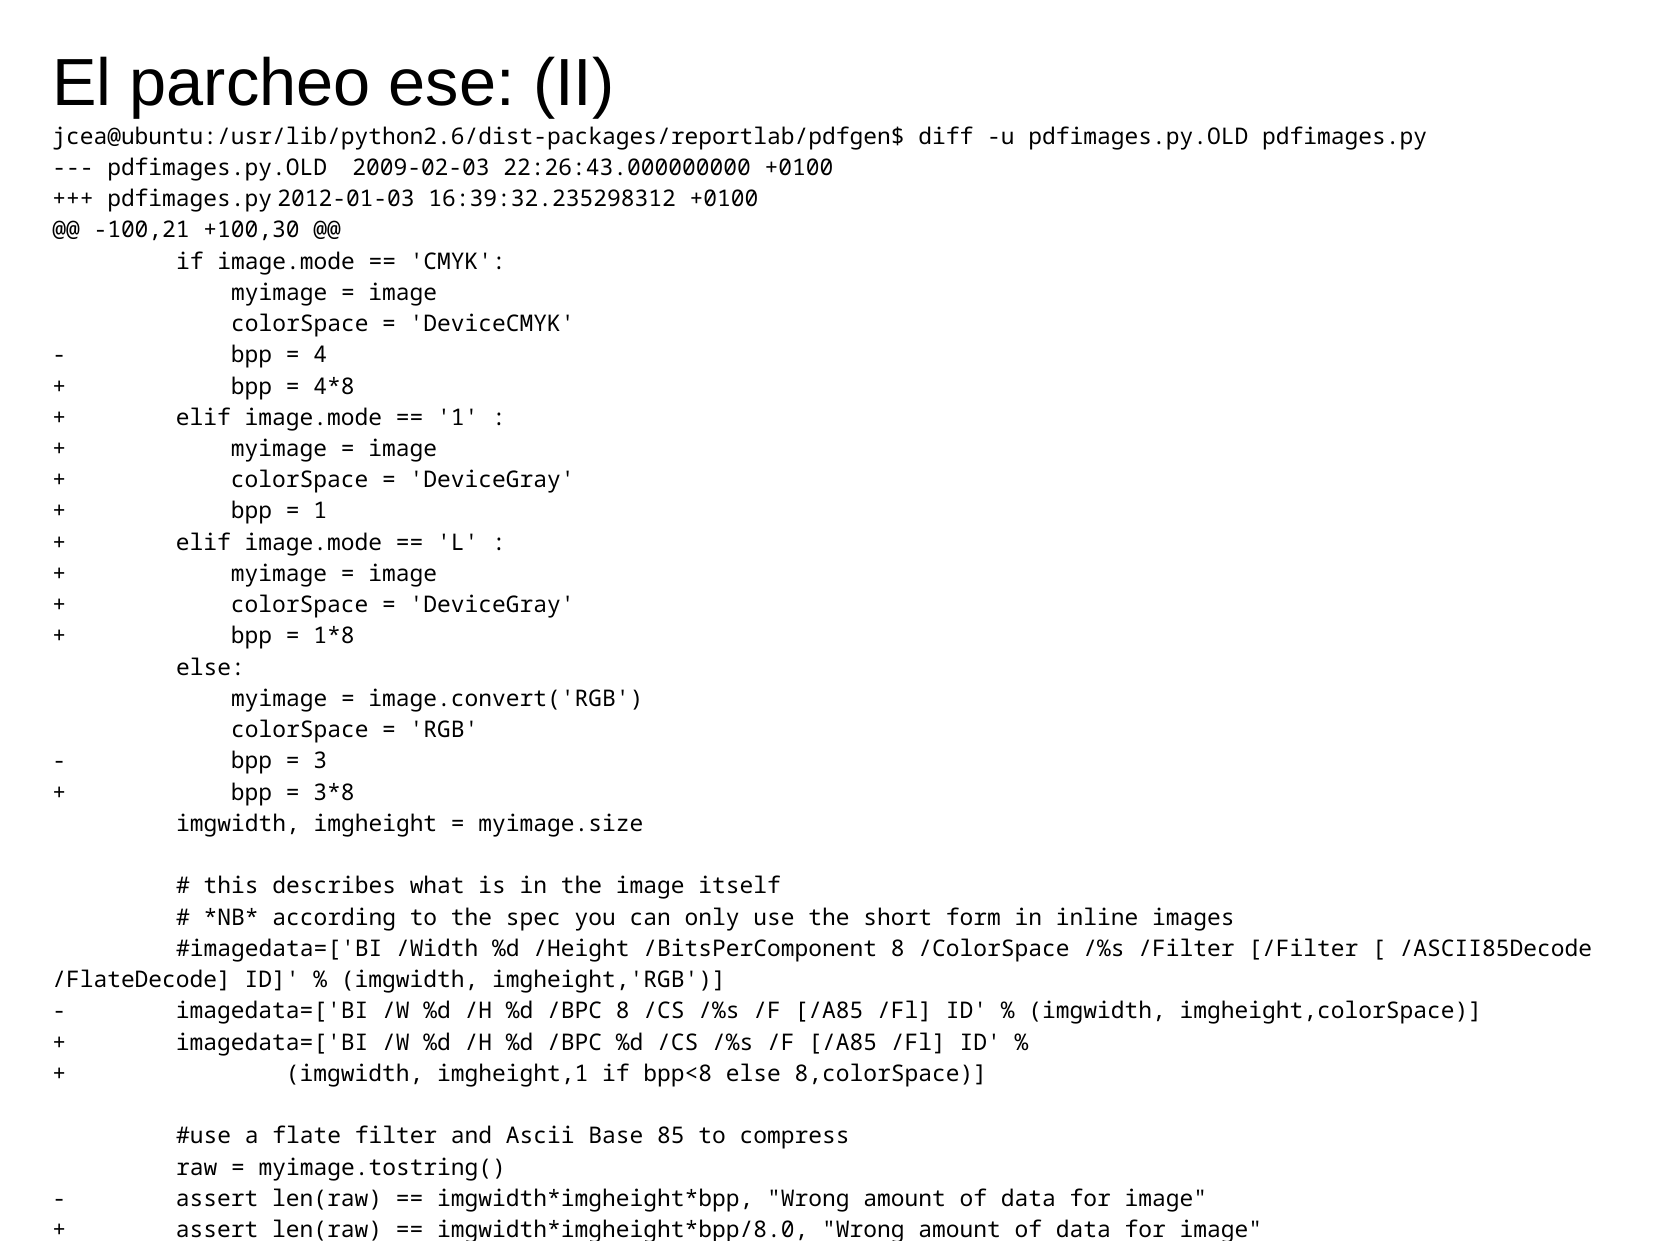

El parcheo ese: (II)
jcea@ubuntu:/usr/lib/python2.6/dist-packages/reportlab/pdfgen$ diff -u pdfimages.py.OLD pdfimages.py
--- pdfimages.py.OLD	2009-02-03 22:26:43.000000000 +0100
+++ pdfimages.py	2012-01-03 16:39:32.235298312 +0100
@@ -100,21 +100,30 @@
 if image.mode == 'CMYK':
 myimage = image
 colorSpace = 'DeviceCMYK'
- bpp = 4
+ bpp = 4*8
+ elif image.mode == '1' :
+ myimage = image
+ colorSpace = 'DeviceGray'
+ bpp = 1
+ elif image.mode == 'L' :
+ myimage = image
+ colorSpace = 'DeviceGray'
+ bpp = 1*8
 else:
 myimage = image.convert('RGB')
 colorSpace = 'RGB'
- bpp = 3
+ bpp = 3*8
 imgwidth, imgheight = myimage.size
 # this describes what is in the image itself
 # *NB* according to the spec you can only use the short form in inline images
 #imagedata=['BI /Width %d /Height /BitsPerComponent 8 /ColorSpace /%s /Filter [/Filter [ /ASCII85Decode /FlateDecode] ID]' % (imgwidth, imgheight,'RGB')]
- imagedata=['BI /W %d /H %d /BPC 8 /CS /%s /F [/A85 /Fl] ID' % (imgwidth, imgheight,colorSpace)]
+ imagedata=['BI /W %d /H %d /BPC %d /CS /%s /F [/A85 /Fl] ID' %
+ (imgwidth, imgheight,1 if bpp<8 else 8,colorSpace)]
 #use a flate filter and Ascii Base 85 to compress
 raw = myimage.tostring()
- assert len(raw) == imgwidth*imgheight*bpp, "Wrong amount of data for image"
+ assert len(raw) == imgwidth*imgheight*bpp/8.0, "Wrong amount of data for image"
 compressed = zlib.compress(raw) #this bit is very fast...
 encoded = pdfutils._AsciiBase85Encode(compressed) #...sadly this may not be
 #append in blocks of 60 characters